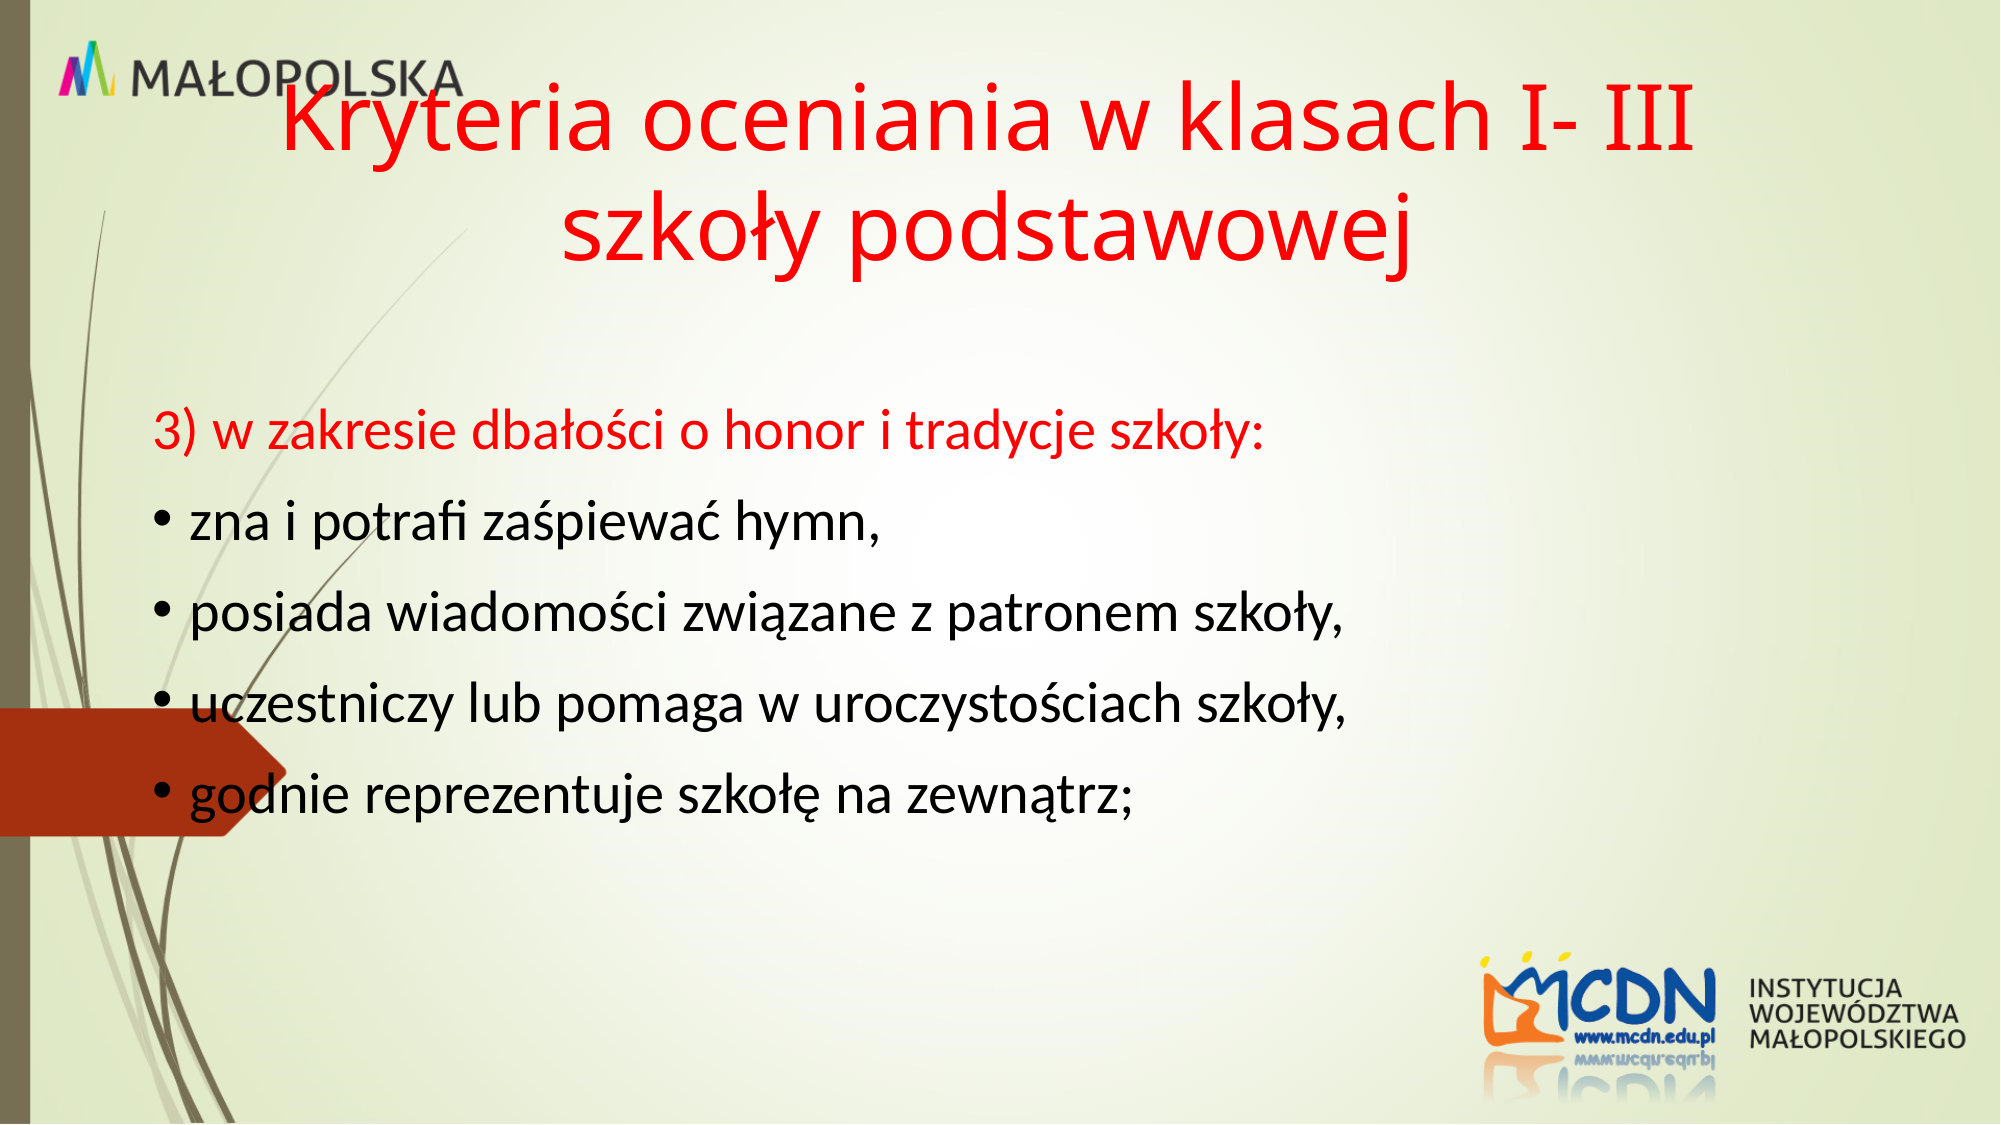

# Kryteria oceniania w klasach I- III szkoły podstawowej
3) w zakresie dbałości o honor i tradycje szkoły:
zna i potrafi zaśpiewać hymn,
posiada wiadomości związane z patronem szkoły,
uczestniczy lub pomaga w uroczystościach szkoły,
godnie reprezentuje szkołę na zewnątrz;